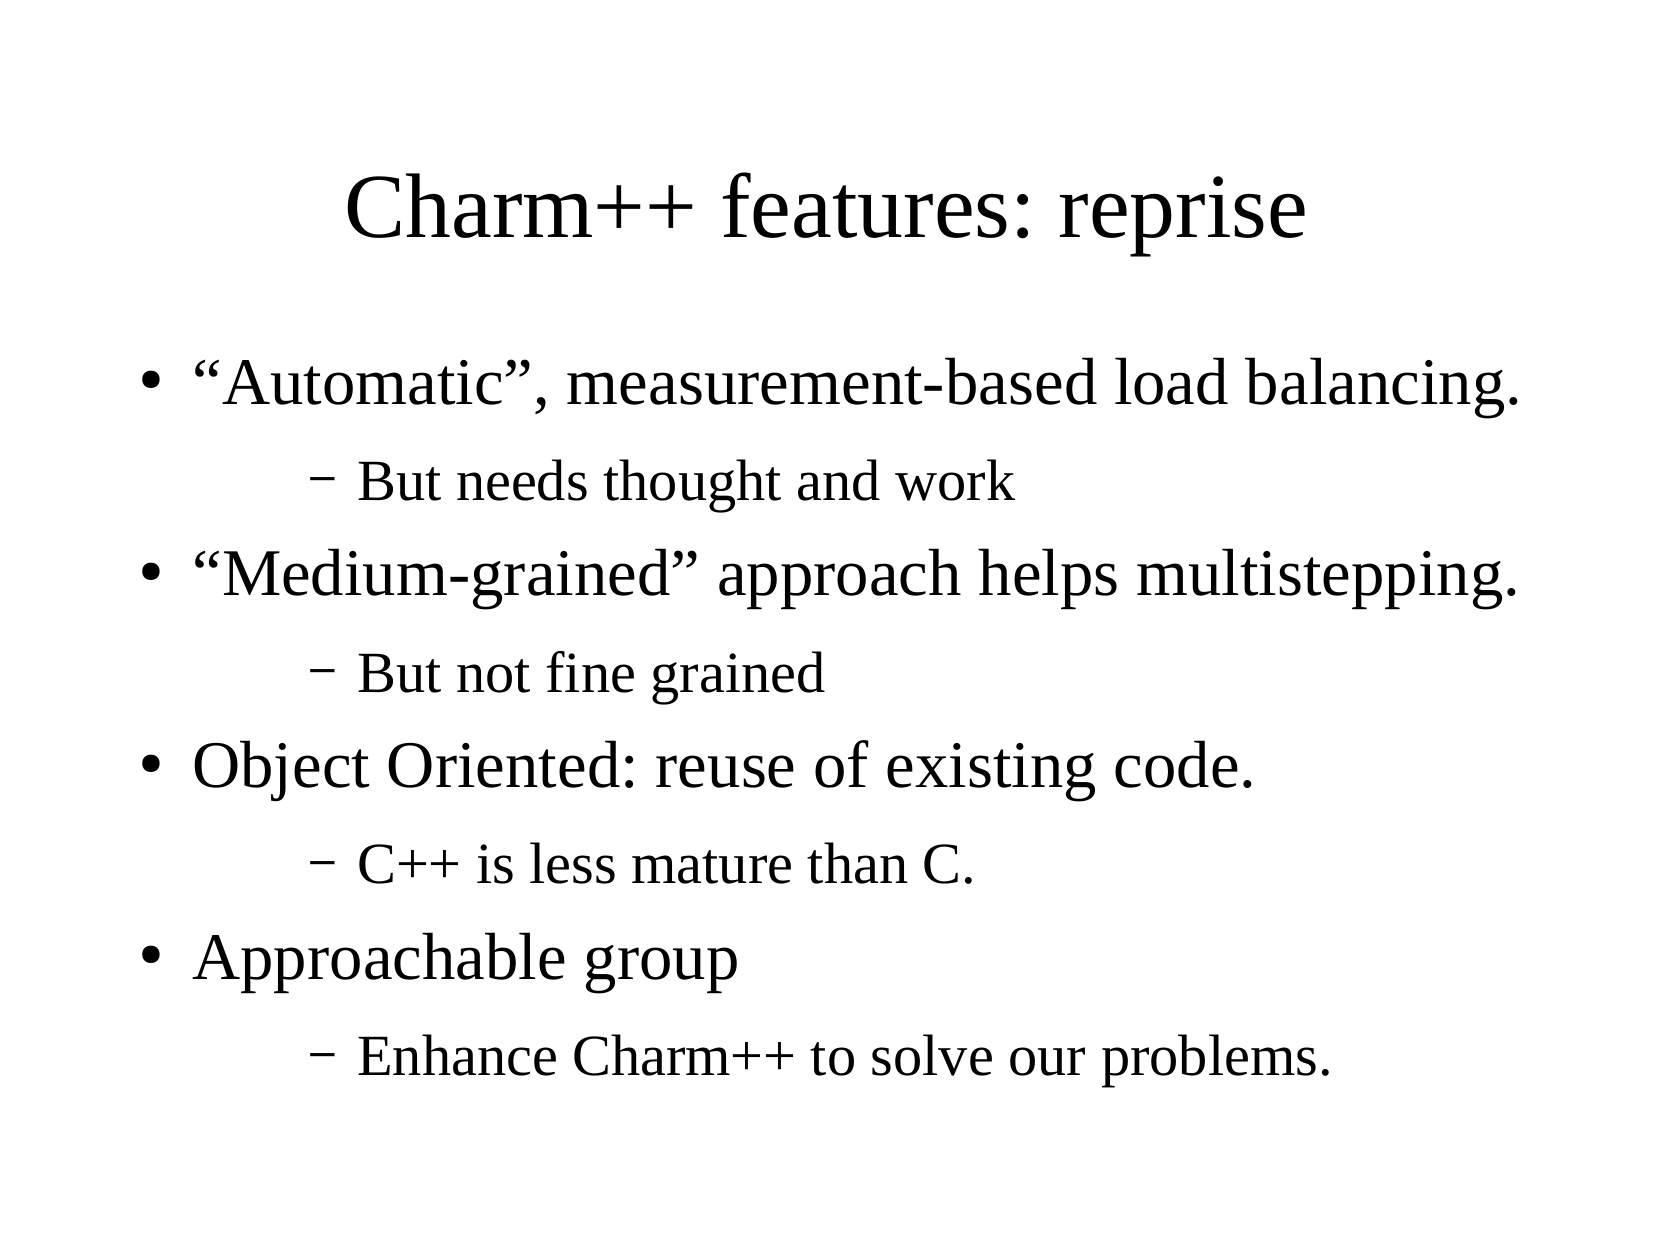

# Charm++ features: reprise
“Automatic”, measurement-based load balancing.
But needs thought and work
“Medium-grained” approach helps multistepping.
But not fine grained
Object Oriented: reuse of existing code.
C++ is less mature than C.
Approachable group
Enhance Charm++ to solve our problems.